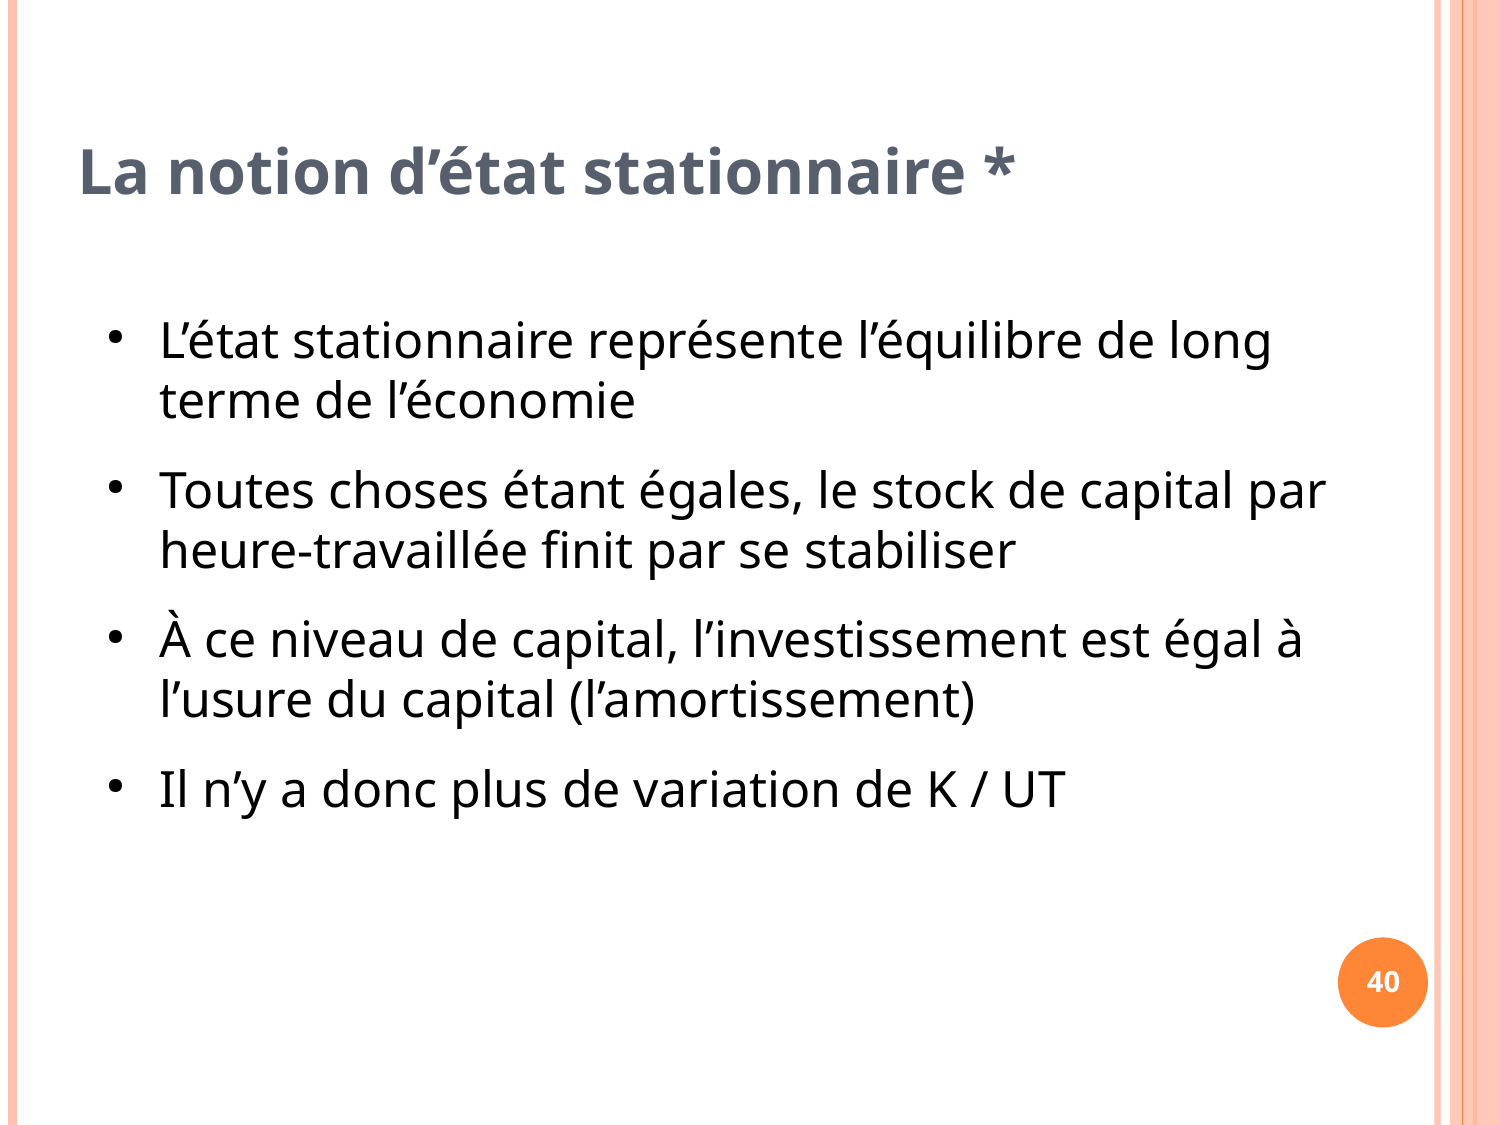

# La notion d’état stationnaire *
L’état stationnaire représente l’équilibre de long terme de l’économie
Toutes choses étant égales, le stock de capital par heure-travaillée finit par se stabiliser
À ce niveau de capital, l’investissement est égal à l’usure du capital (l’amortissement)
Il n’y a donc plus de variation de K / UT